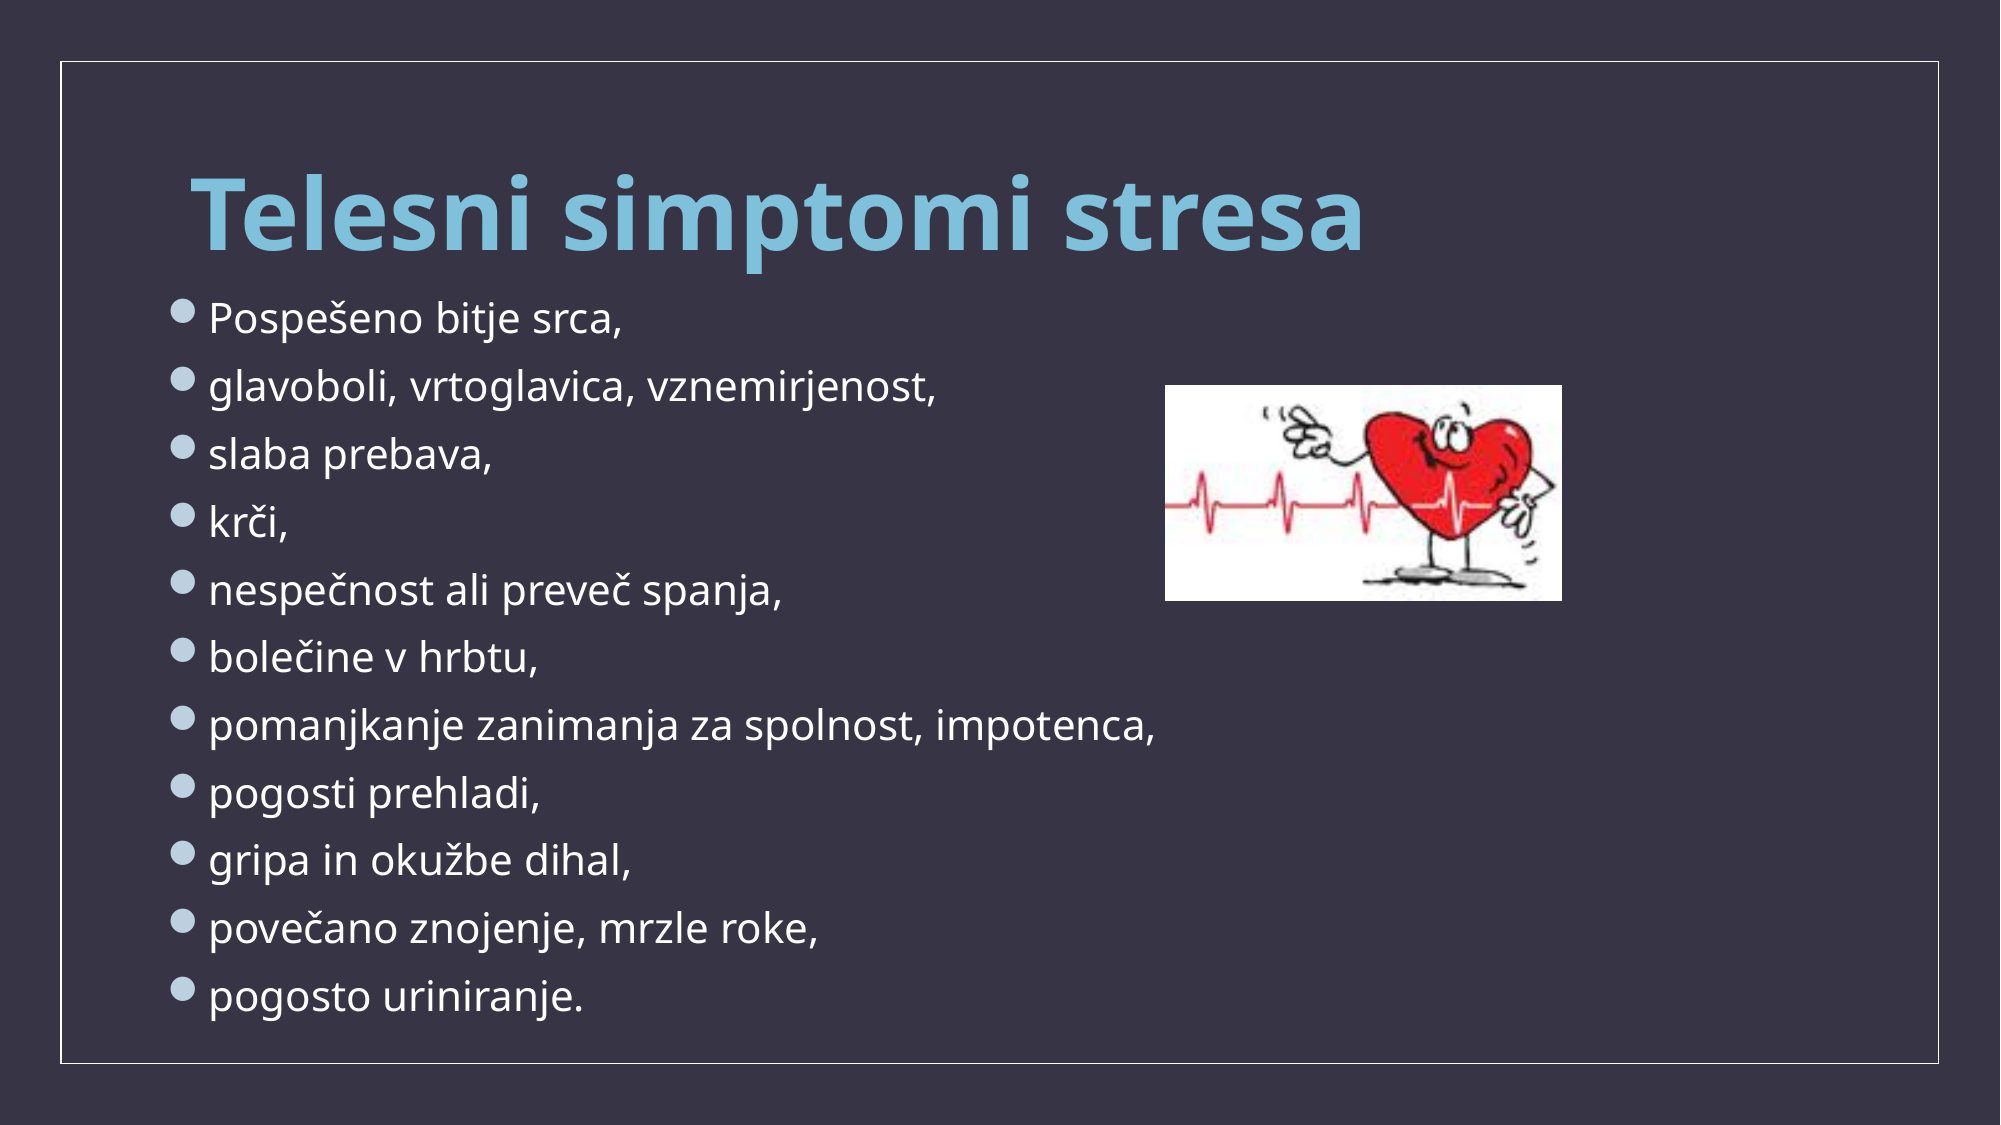

# Telesni simptomi stresa
Pospešeno bitje srca,
glavoboli, vrtoglavica, vznemirjenost,
slaba prebava,
krči,
nespečnost ali preveč spanja,
bolečine v hrbtu,
pomanjkanje zanimanja za spolnost, impotenca,
pogosti prehladi,
gripa in okužbe dihal,
povečano znojenje, mrzle roke,
pogosto uriniranje.